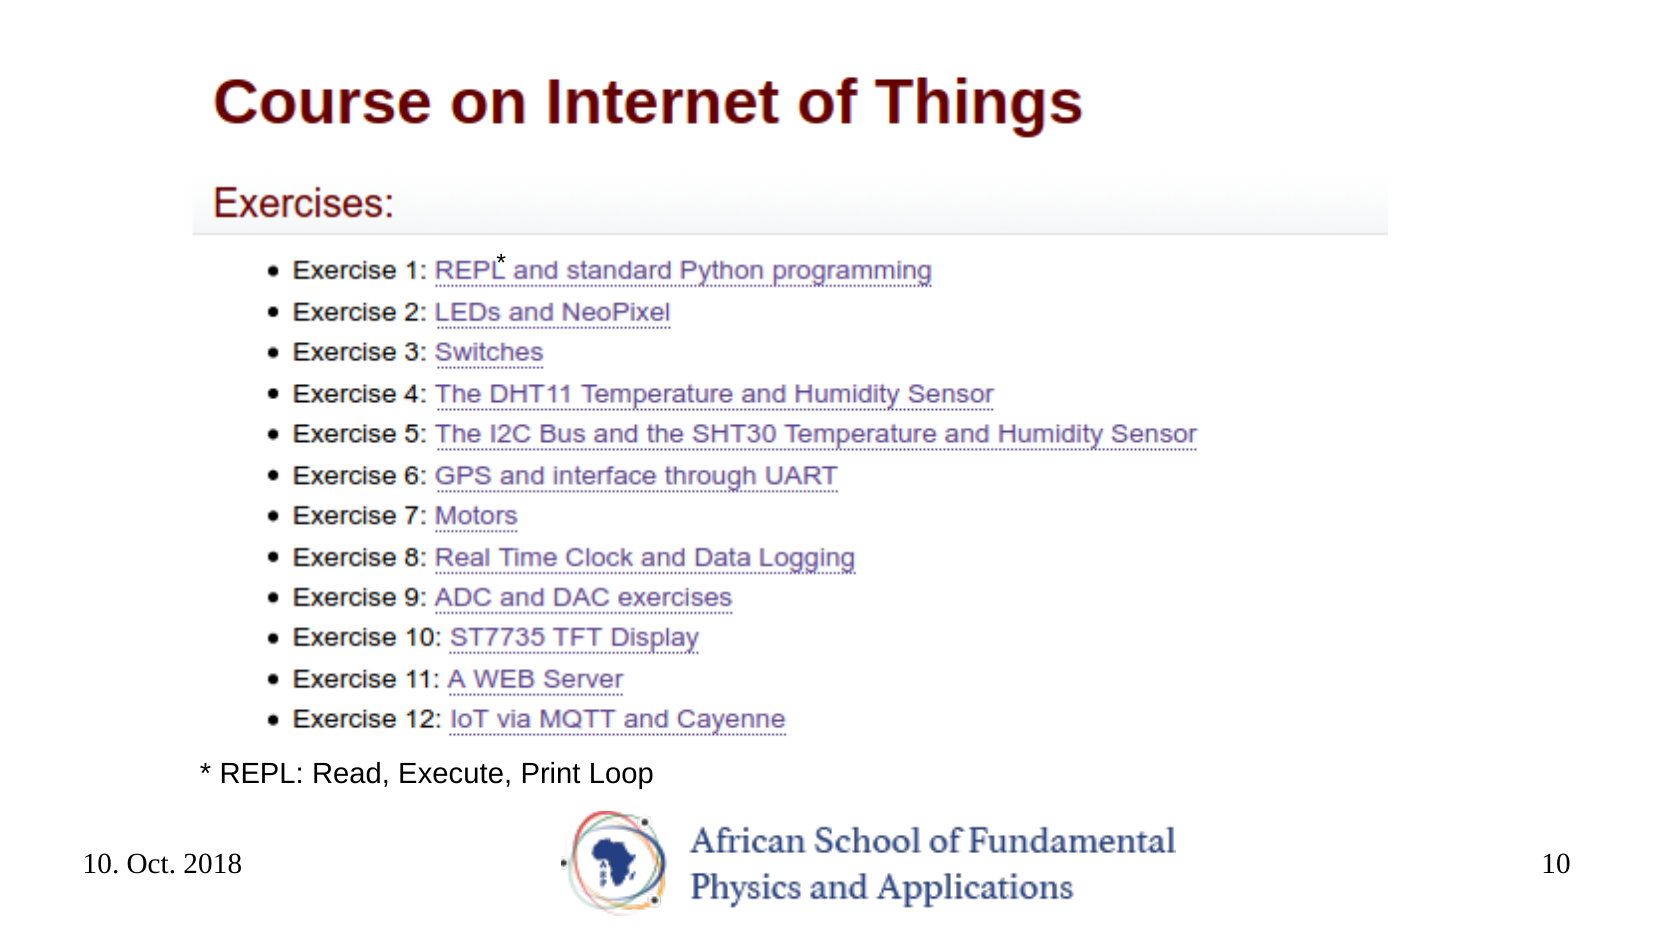

*
* REPL: Read, Execute, Print Loop
10. Oct. 2018
10